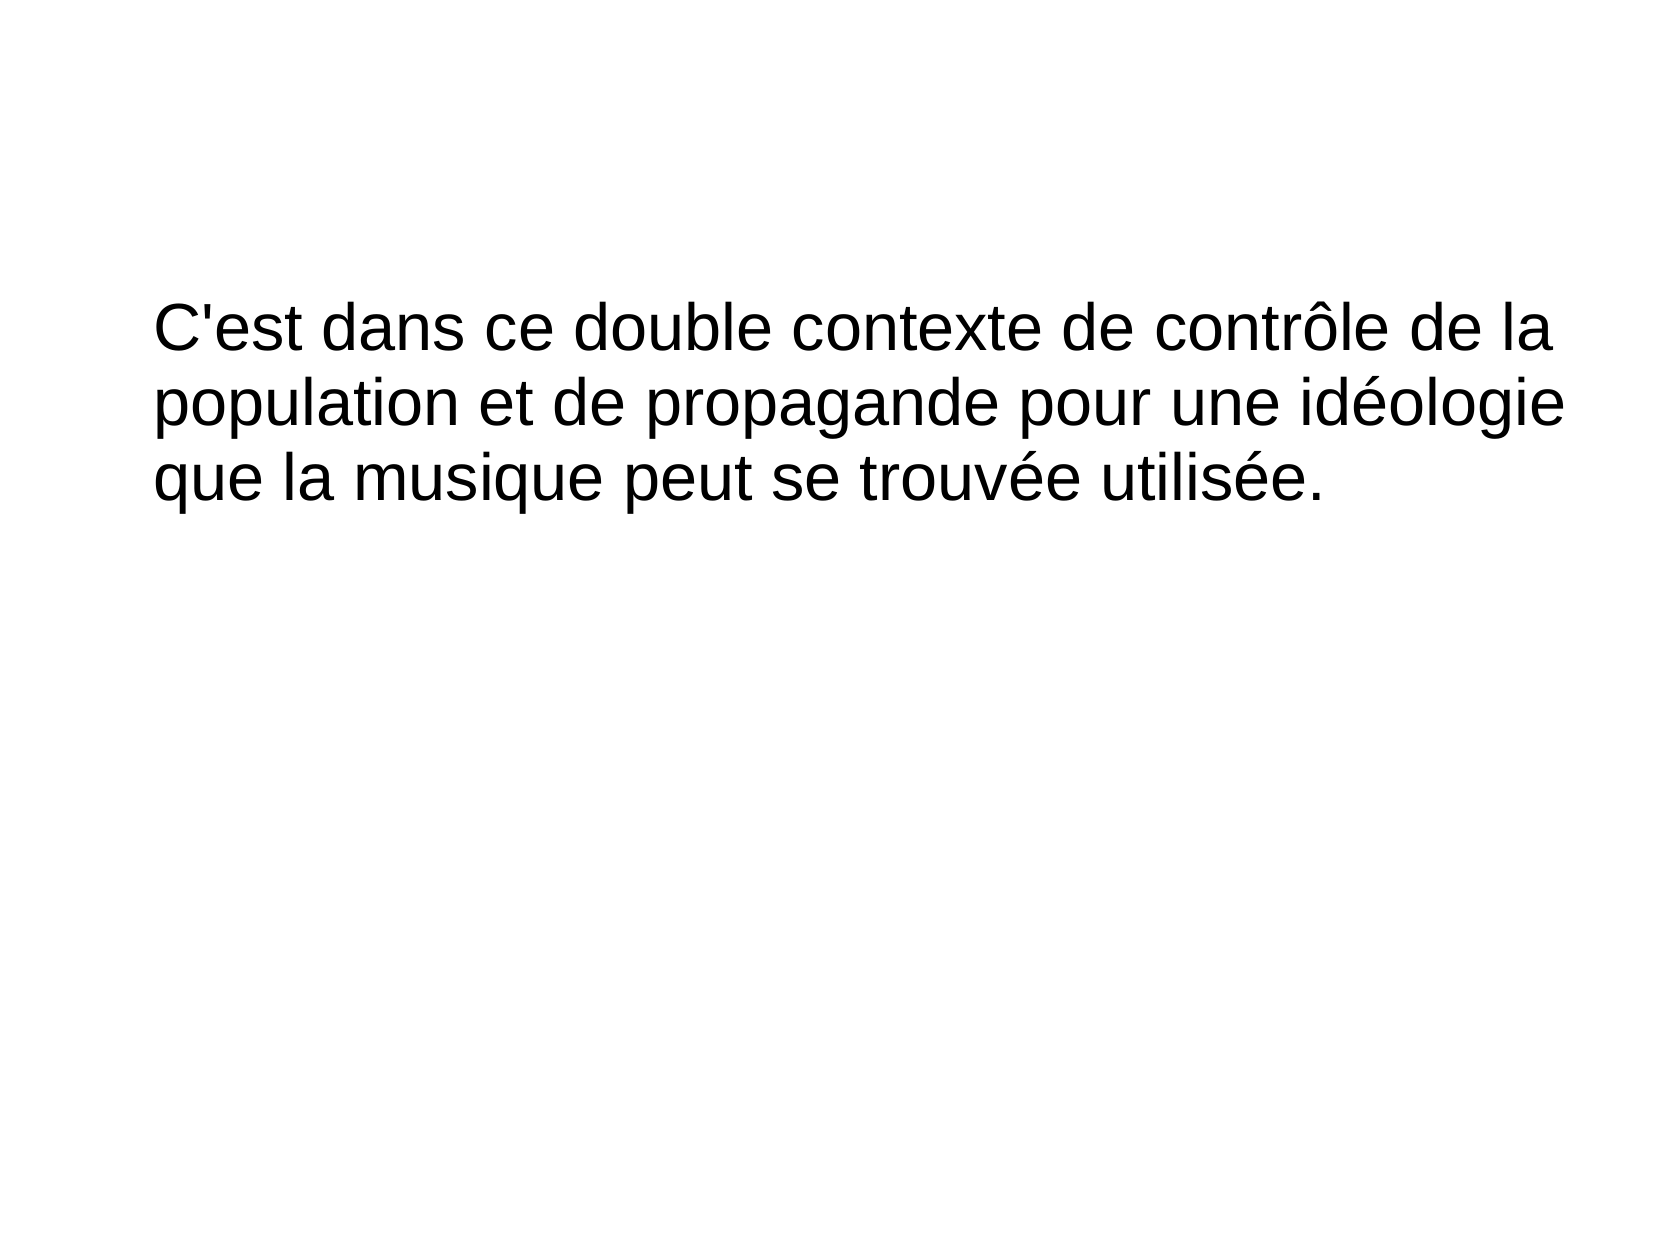

#
C'est dans ce double contexte de contrôle de la population et de propagande pour une idéologie que la musique peut se trouvée utilisée.